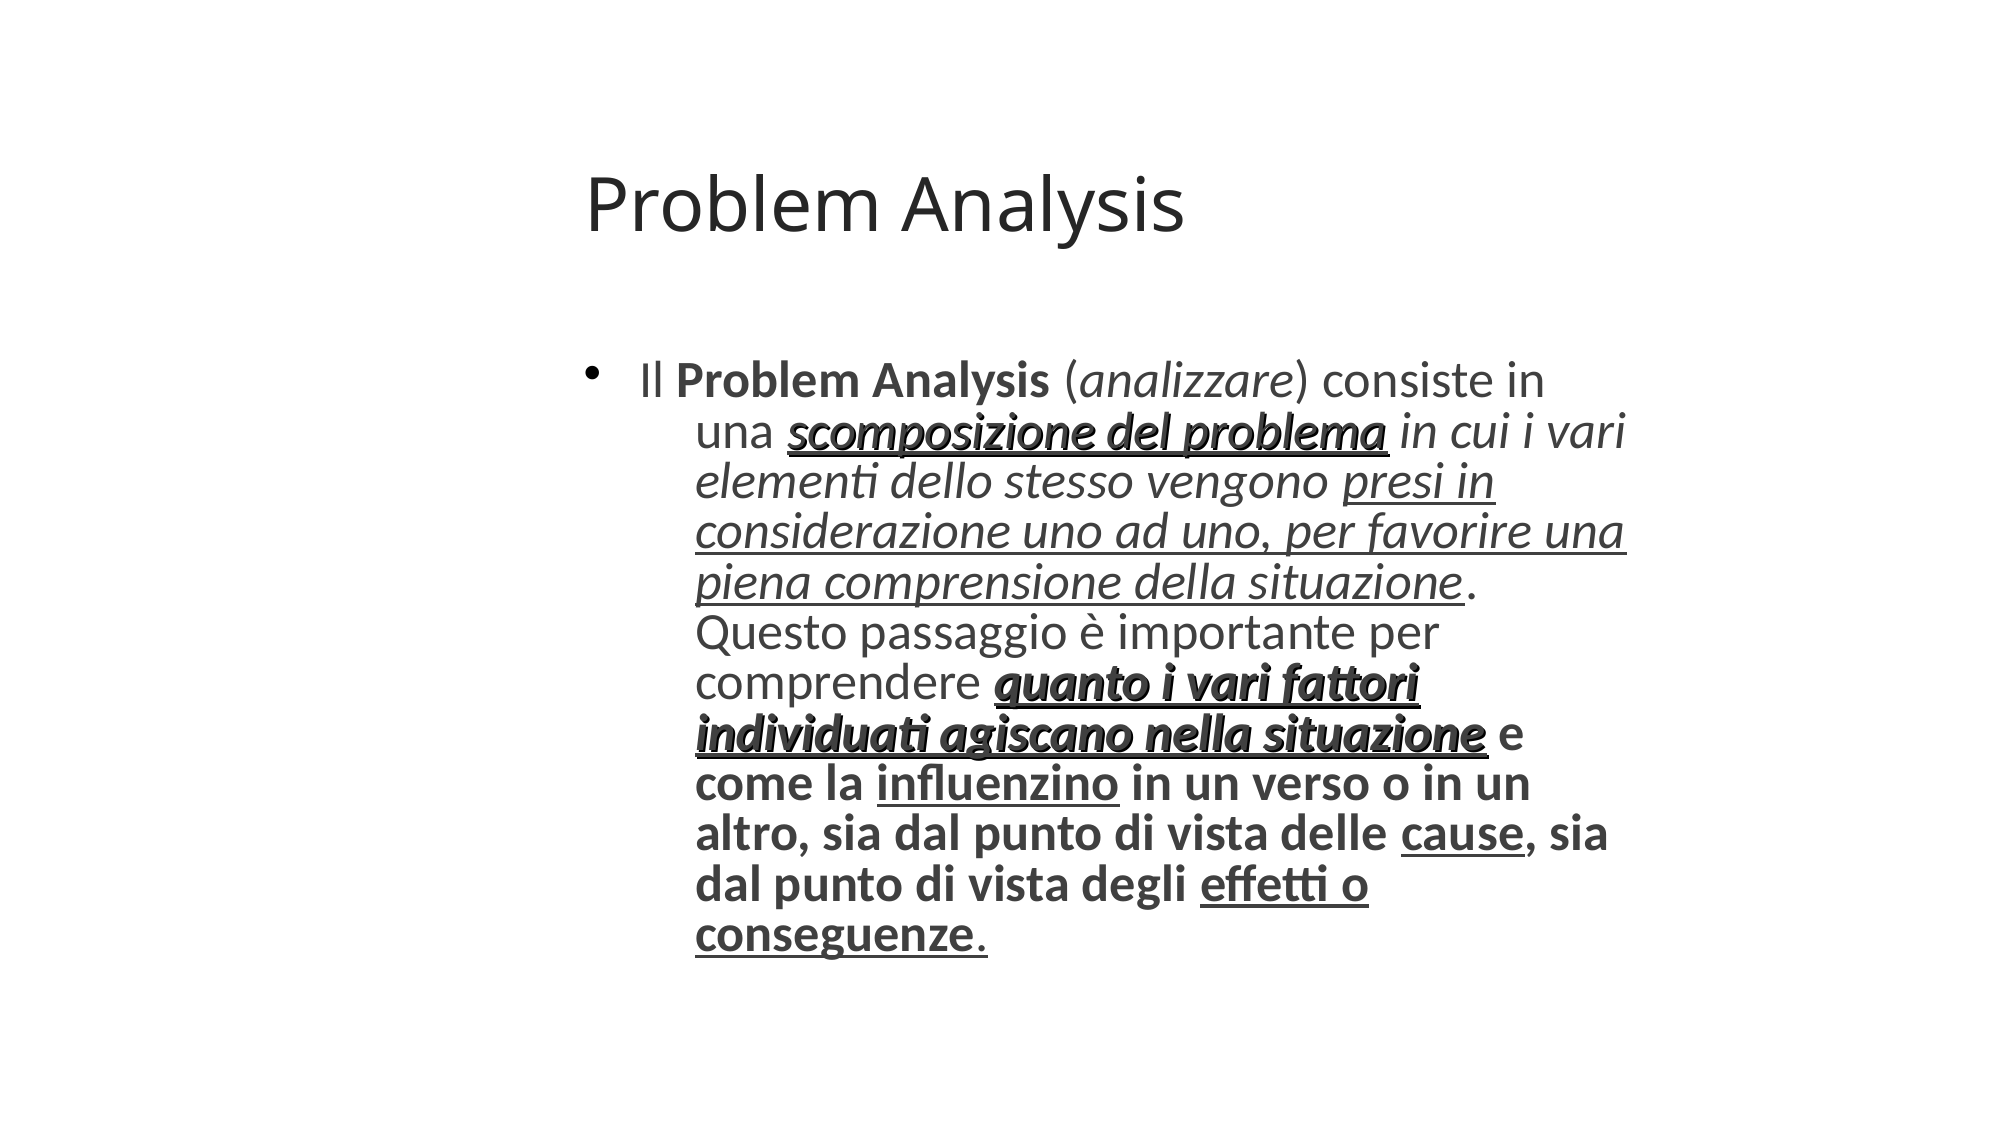

# Problem Analysis
Il Problem Analysis (analizzare) consiste in una scomposizione del problema in cui i vari elementi dello stesso vengono presi in considerazione uno ad uno, per favorire una piena comprensione della situazione. Questo passaggio è importante per comprendere quanto i vari fattori individuati agiscano nella situazione e come la influenzino in un verso o in un altro, sia dal punto di vista delle cause, sia dal punto di vista degli effetti o conseguenze.